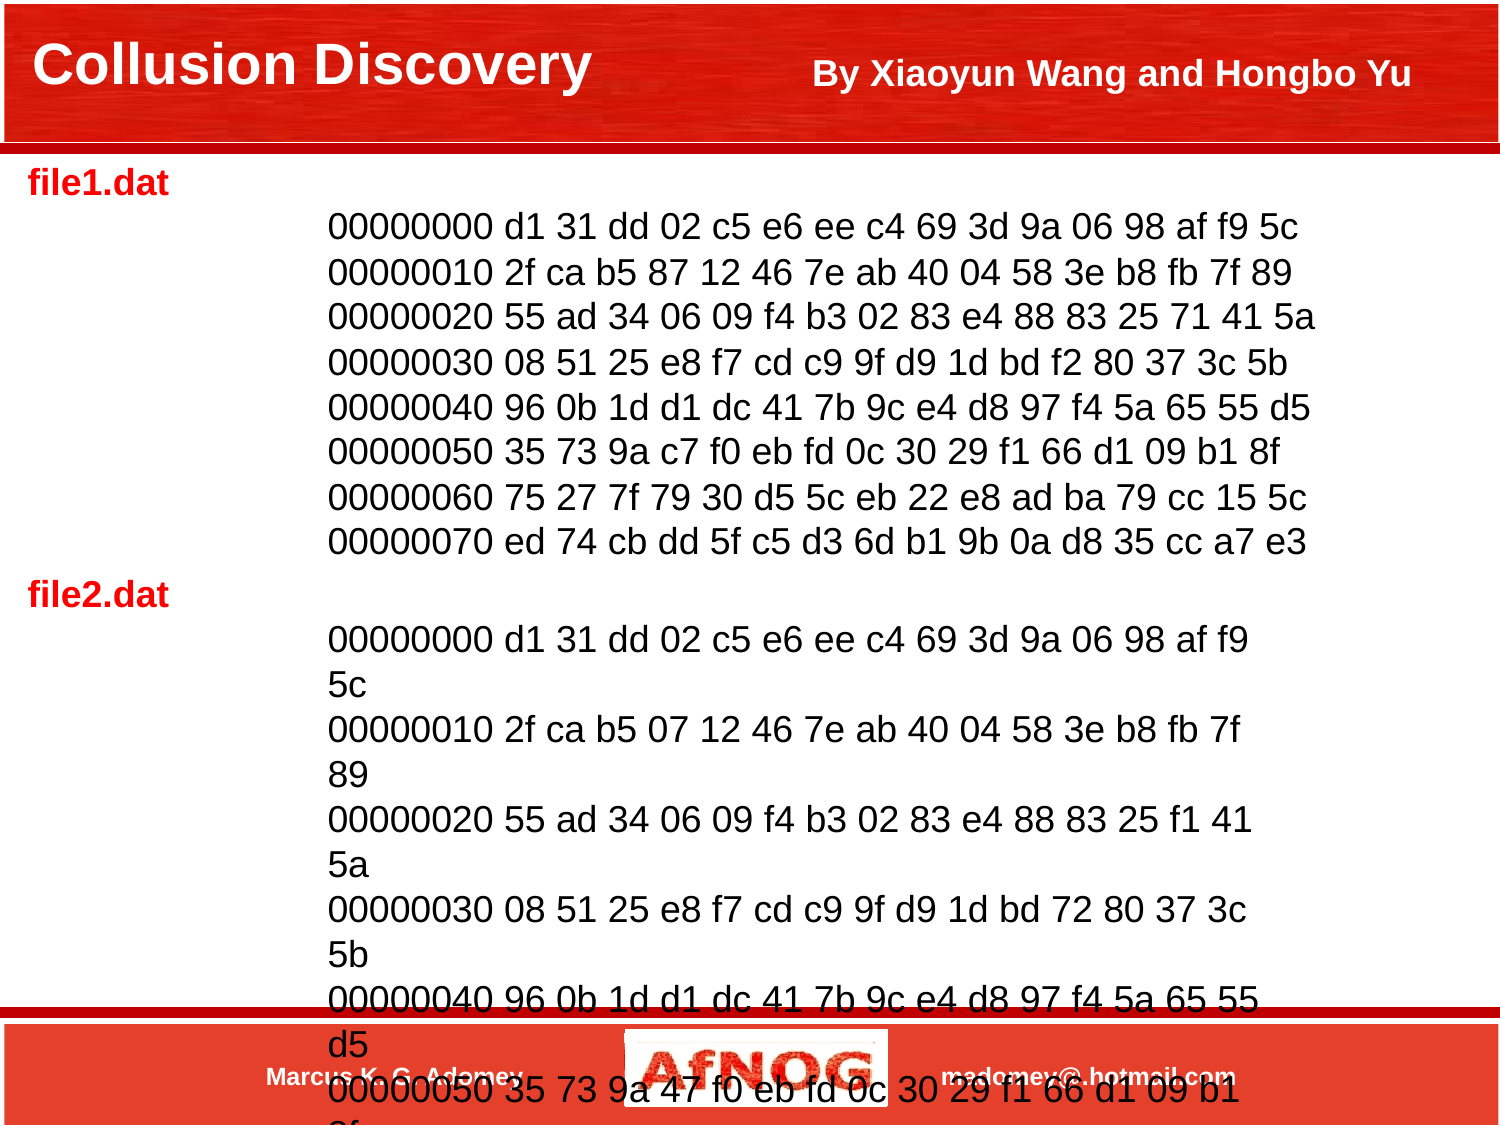

Collusion Discovery
By Xiaoyun Wang and Hongbo Yu
file1.dat
00000000 d1 31 dd 02 c5 e6 ee c4 69 3d 9a 06 98 af f9 5c
00000010 2f ca b5 87 12 46 7e ab 40 04 58 3e b8 fb 7f 89
00000020 55 ad 34 06 09 f4 b3 02 83 e4 88 83 25 71 41 5a
00000030 08 51 25 e8 f7 cd c9 9f d9 1d bd f2 80 37 3c 5b
00000040 96 0b 1d d1 dc 41 7b 9c e4 d8 97 f4 5a 65 55 d5
00000050 35 73 9a c7 f0 eb fd 0c 30 29 f1 66 d1 09 b1 8f
00000060 75 27 7f 79 30 d5 5c eb 22 e8 ad ba 79 cc 15 5c
00000070 ed 74 cb dd 5f c5 d3 6d b1 9b 0a d8 35 cc a7 e3
file2.dat
00000000 d1 31 dd 02 c5 e6 ee c4 69 3d 9a 06 98 af f9 5c
00000010 2f ca b5 07 12 46 7e ab 40 04 58 3e b8 fb 7f 89
00000020 55 ad 34 06 09 f4 b3 02 83 e4 88 83 25 f1 41 5a
00000030 08 51 25 e8 f7 cd c9 9f d9 1d bd 72 80 37 3c 5b
00000040 96 0b 1d d1 dc 41 7b 9c e4 d8 97 f4 5a 65 55 d5
00000050 35 73 9a 47 f0 eb fd 0c 30 29 f1 66 d1 09 b1 8f
00000060 75 27 7f 79 30 d5 5c eb 22 e8 ad ba 79 4c 15 5c
00000070 ed 74 cb dd 5f c5 d3 6d b1 9b 0a 58 35 cc a7 e3